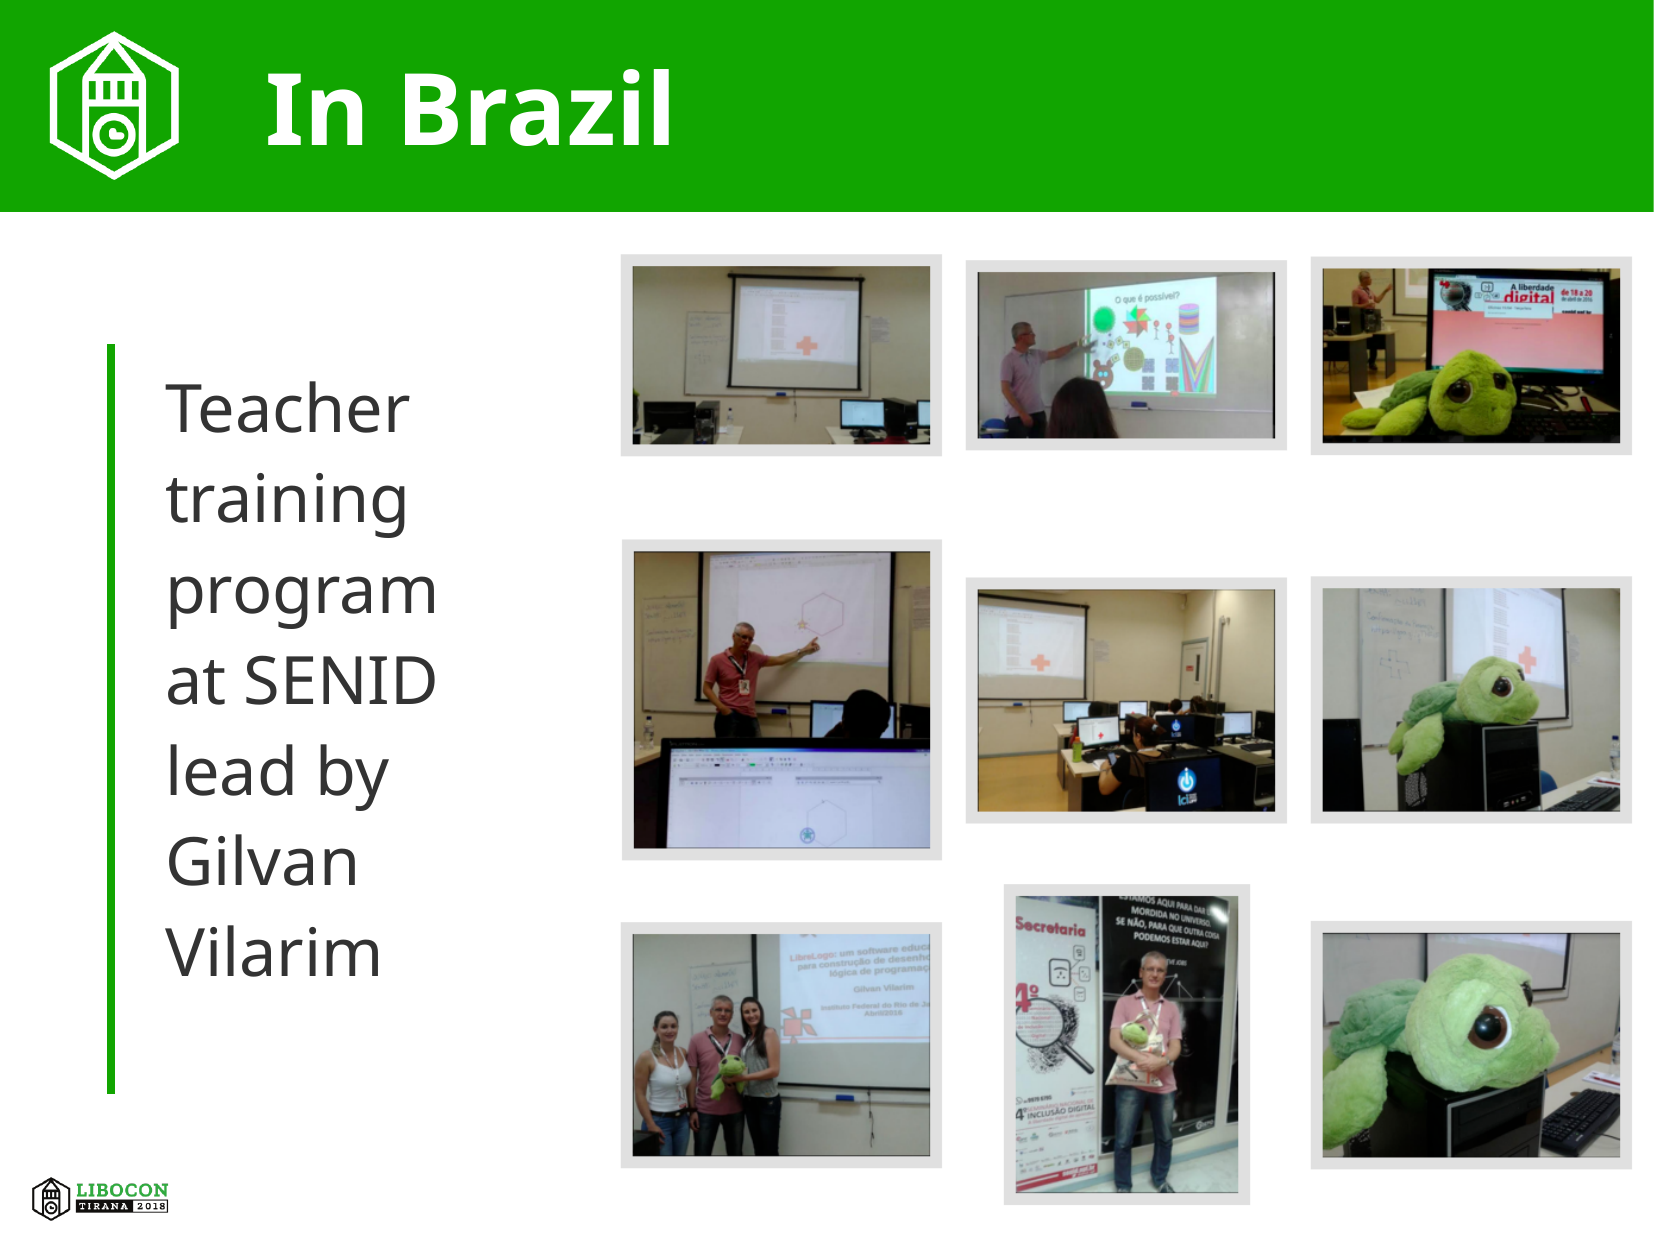

# In Brazil
Teacher
training
program
at SENID
lead by
Gilvan
Vilarim